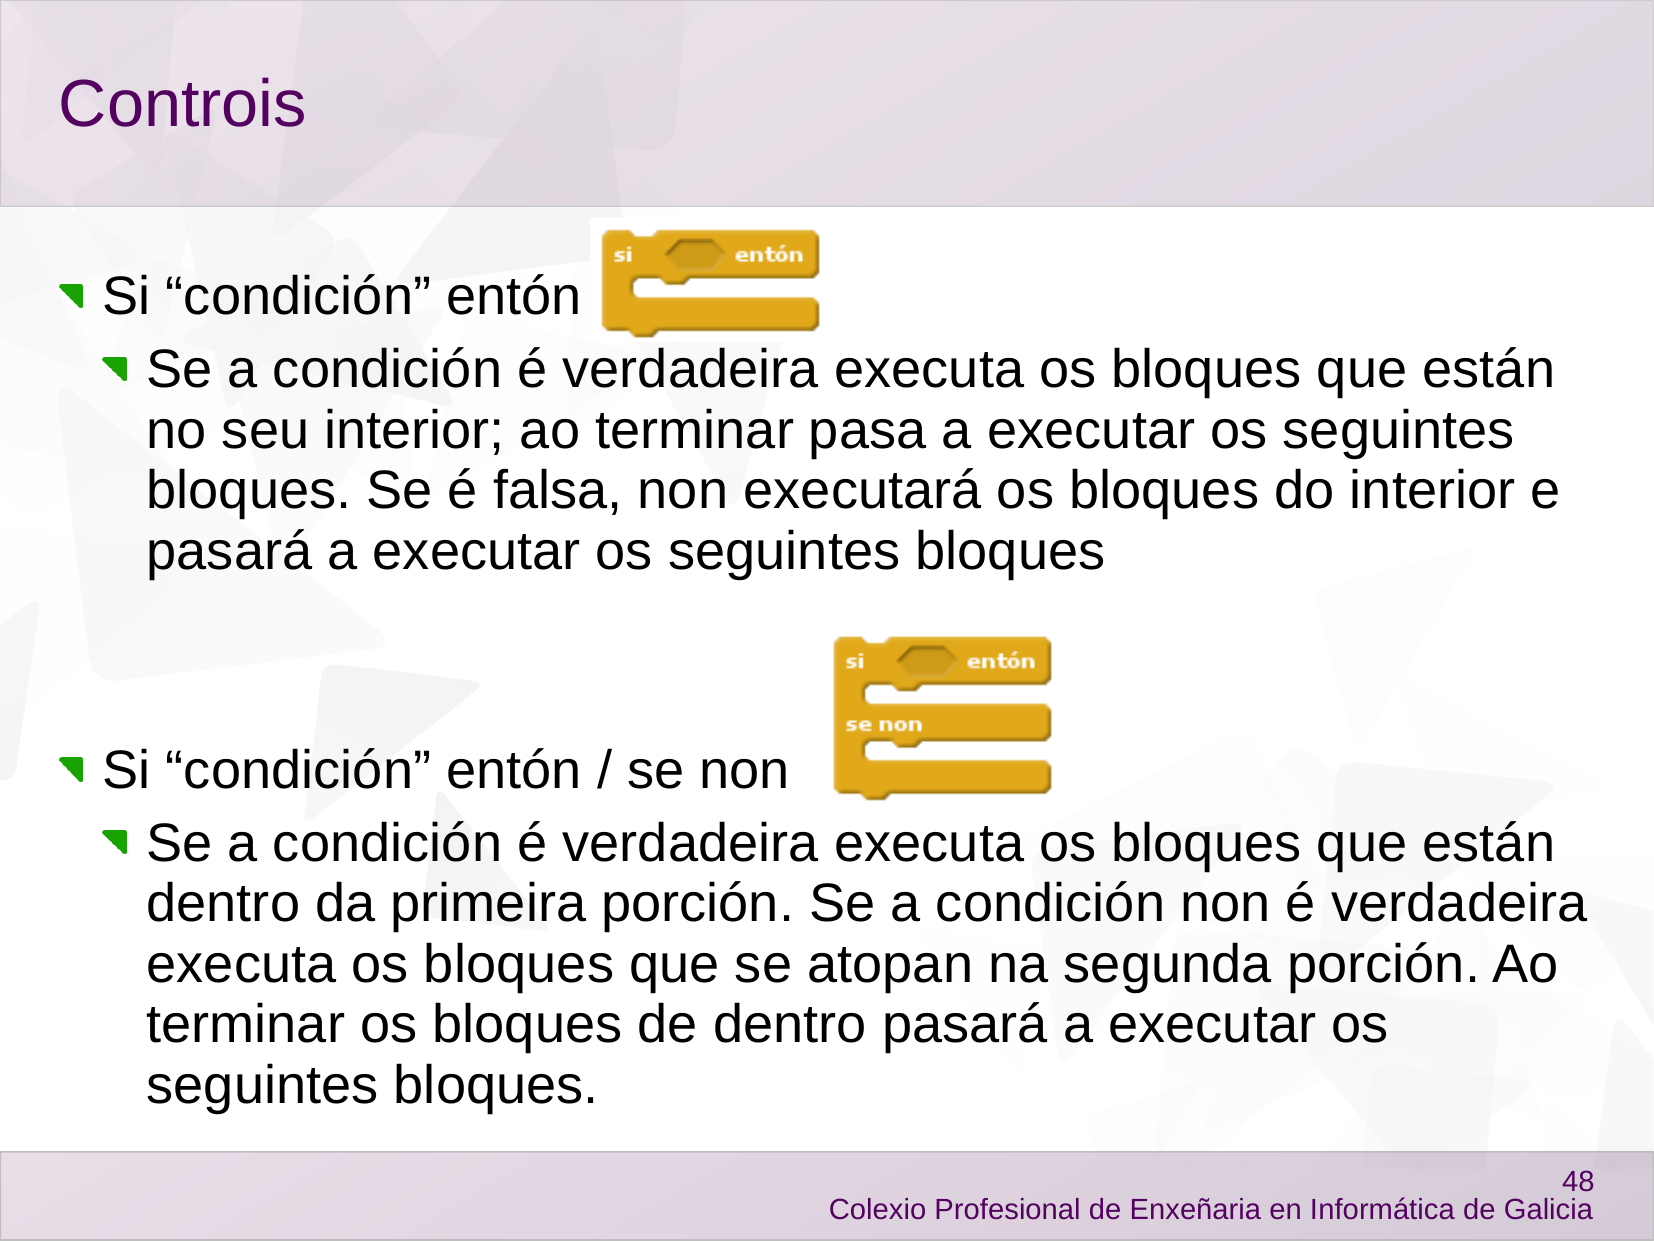

# Controis
Si “condición” entón
Se a condición é verdadeira executa os bloques que están no seu interior; ao terminar pasa a executar os seguintes bloques. Se é falsa, non executará os bloques do interior e pasará a executar os seguintes bloques
Si “condición” entón / se non
Se a condición é verdadeira executa os bloques que están dentro da primeira porción. Se a condición non é verdadeira executa os bloques que se atopan na segunda porción. Ao terminar os bloques de dentro pasará a executar os seguintes bloques.
48
Colexio Profesional de Enxeñaria en Informática de Galicia